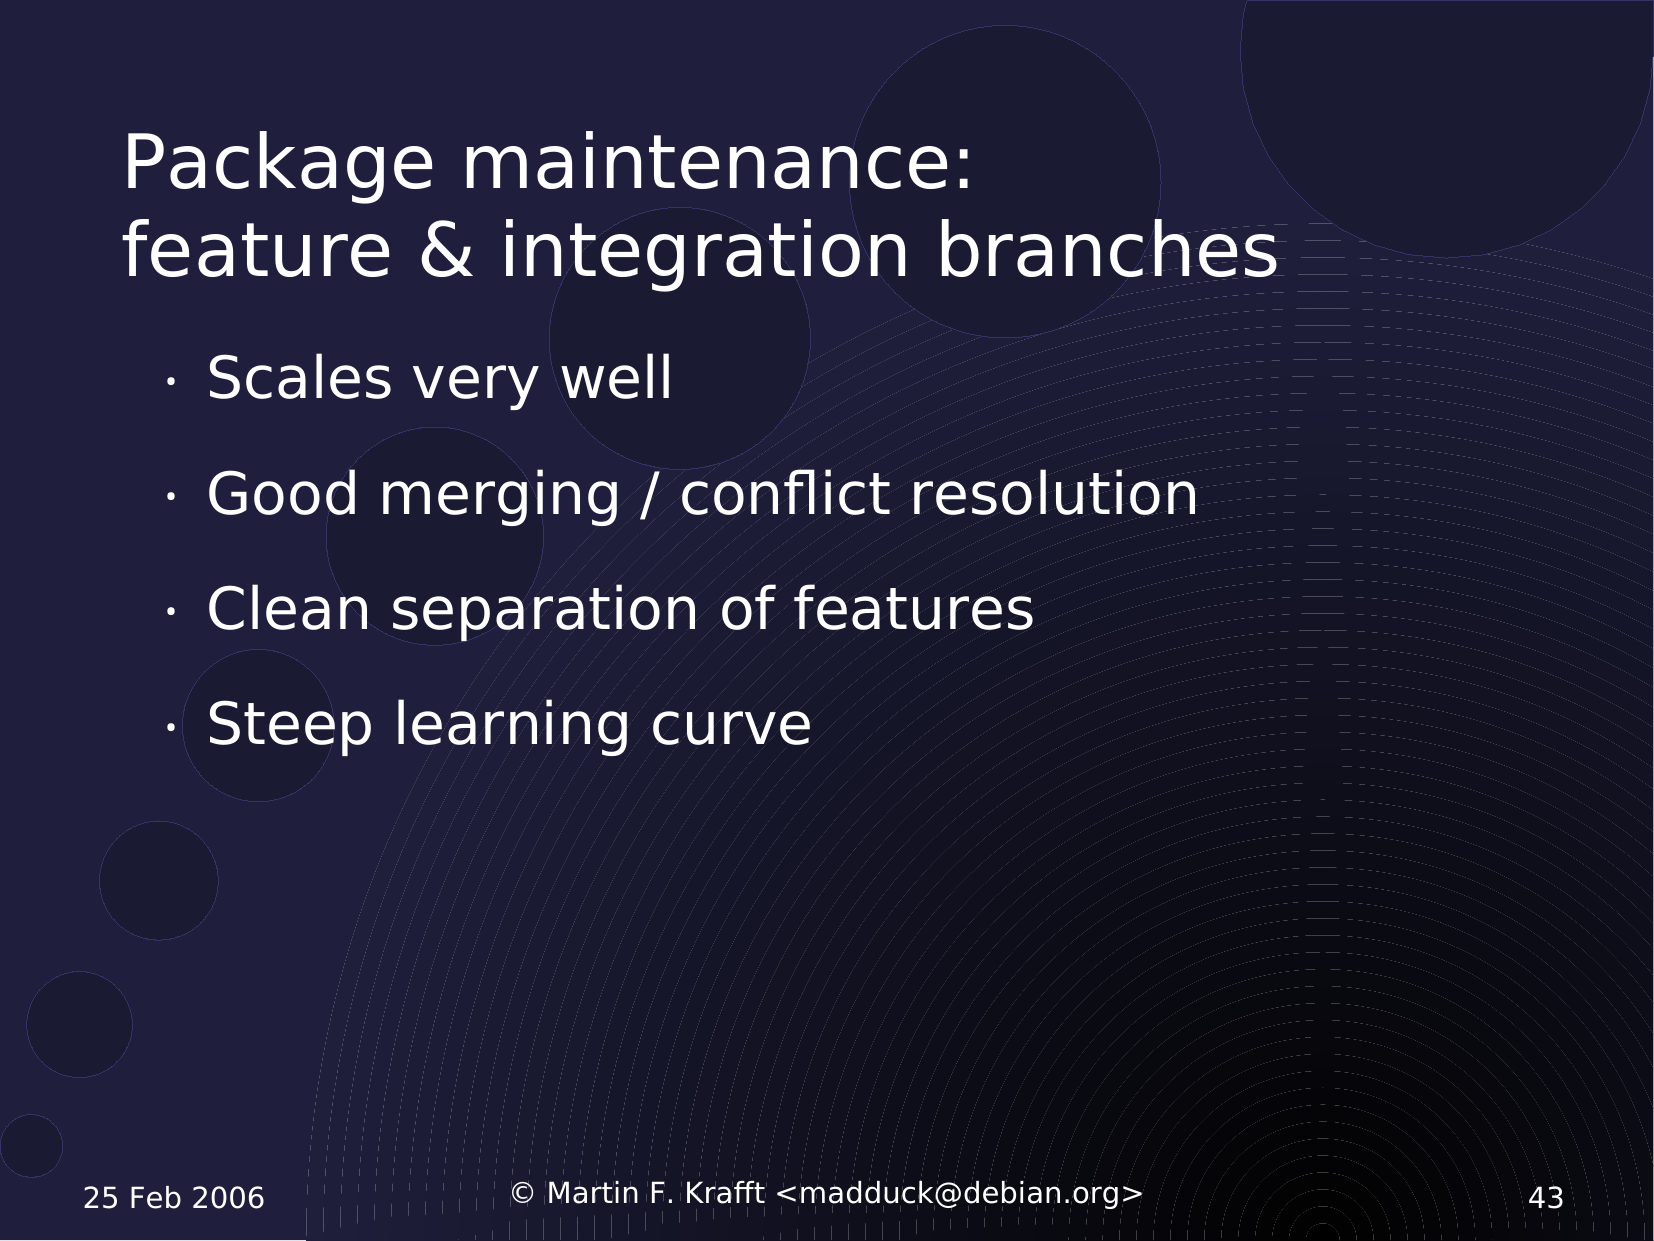

# Package maintenance: feature & integration branches
Scales very well
Good merging / conflict resolution
Clean separation of features
Steep learning curve
© Martin F. Krafft <madduck@debian.org>
25 Feb 2006
43